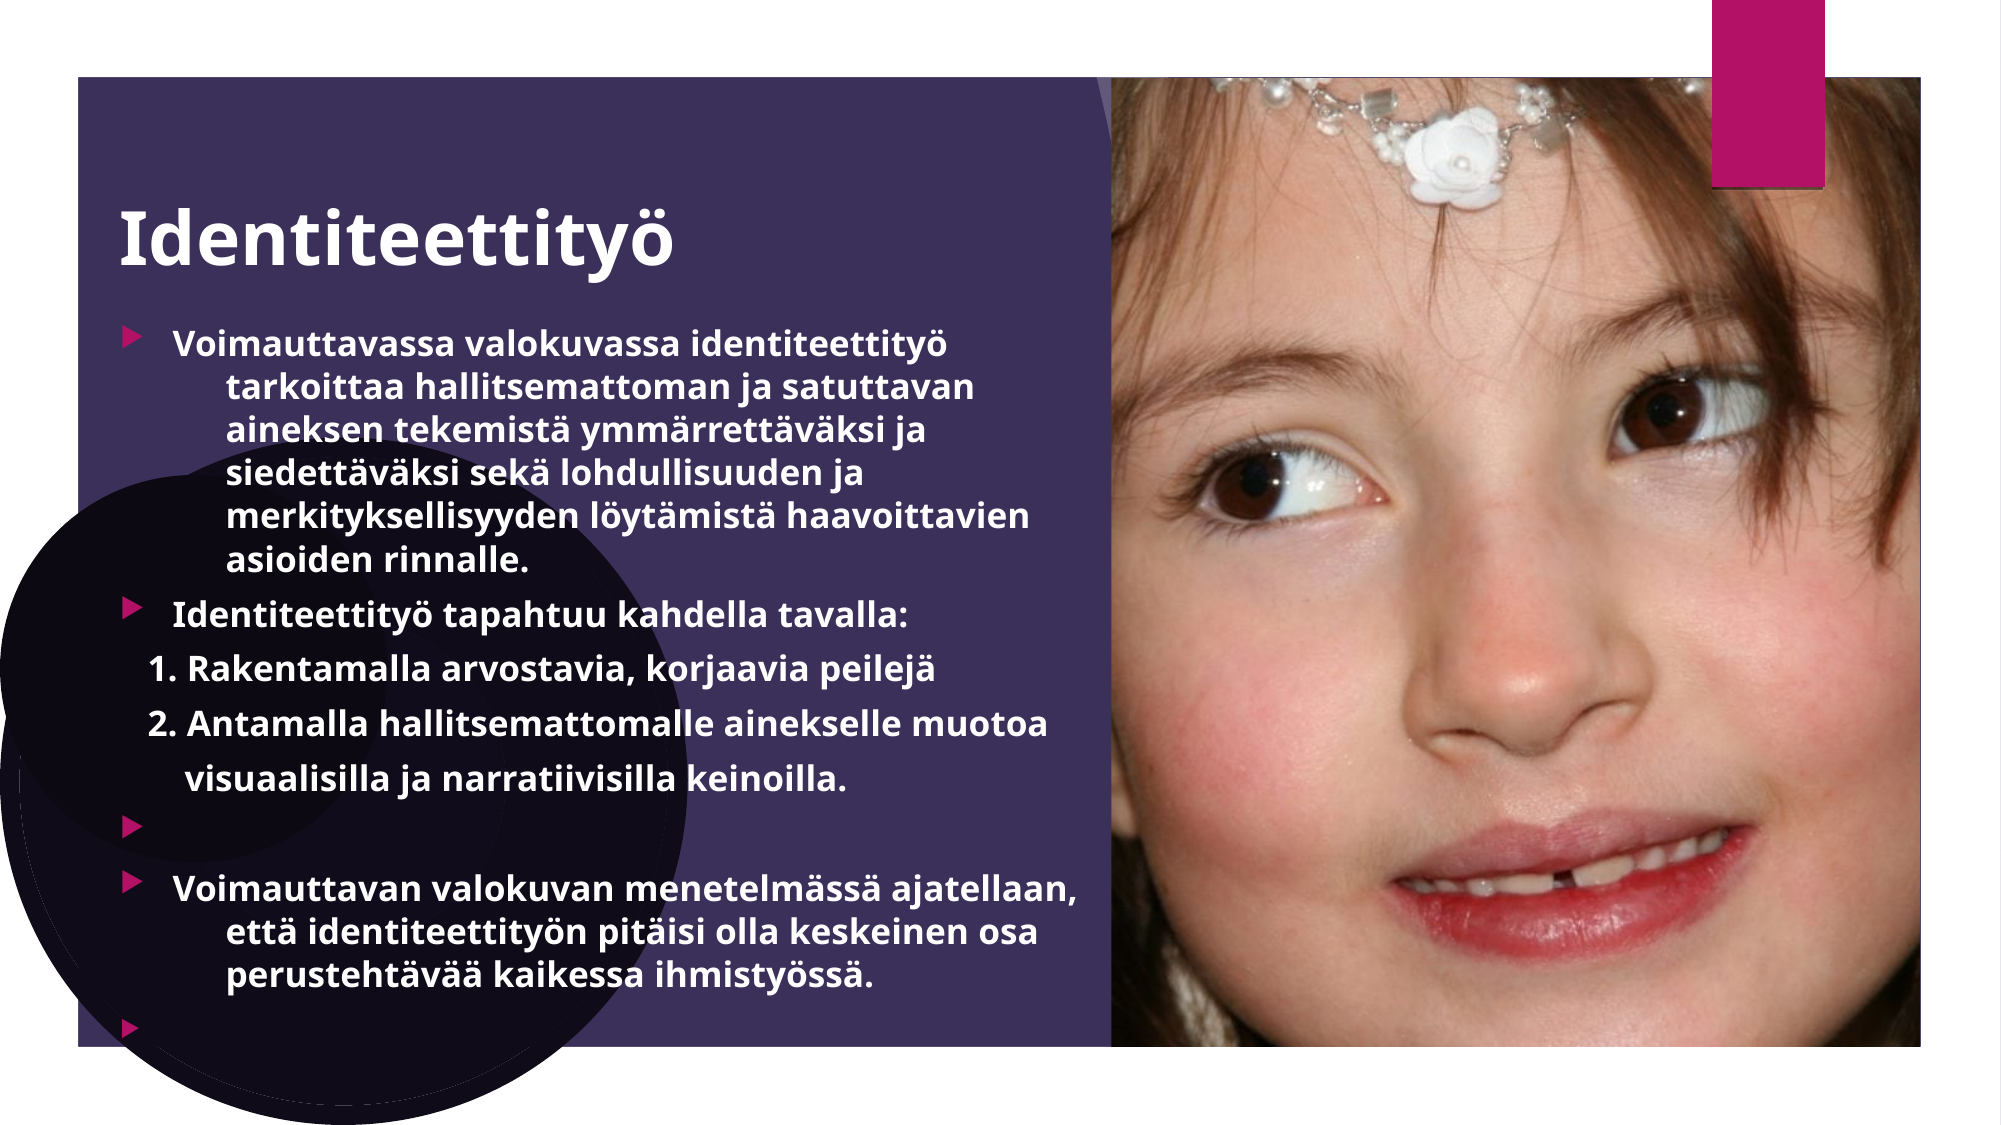

# Identiteettityö
Voimauttavassa valokuvassa identiteettityö tarkoittaa hallitsemattoman ja satuttavan aineksen tekemistä ymmärrettäväksi ja siedettäväksi sekä lohdullisuuden ja merkityksellisyyden löytämistä haavoittavien asioiden rinnalle.
Identiteettityö tapahtuu kahdella tavalla:
   1. Rakentamalla arvostavia, korjaavia peilejä
   2. Antamalla hallitsemattomalle ainekselle muotoa
       visuaalisilla ja narratiivisilla keinoilla.
Voimauttavan valokuvan menetelmässä ajatellaan, että identiteettityön pitäisi olla keskeinen osa perustehtävää kaikessa ihmistyössä.